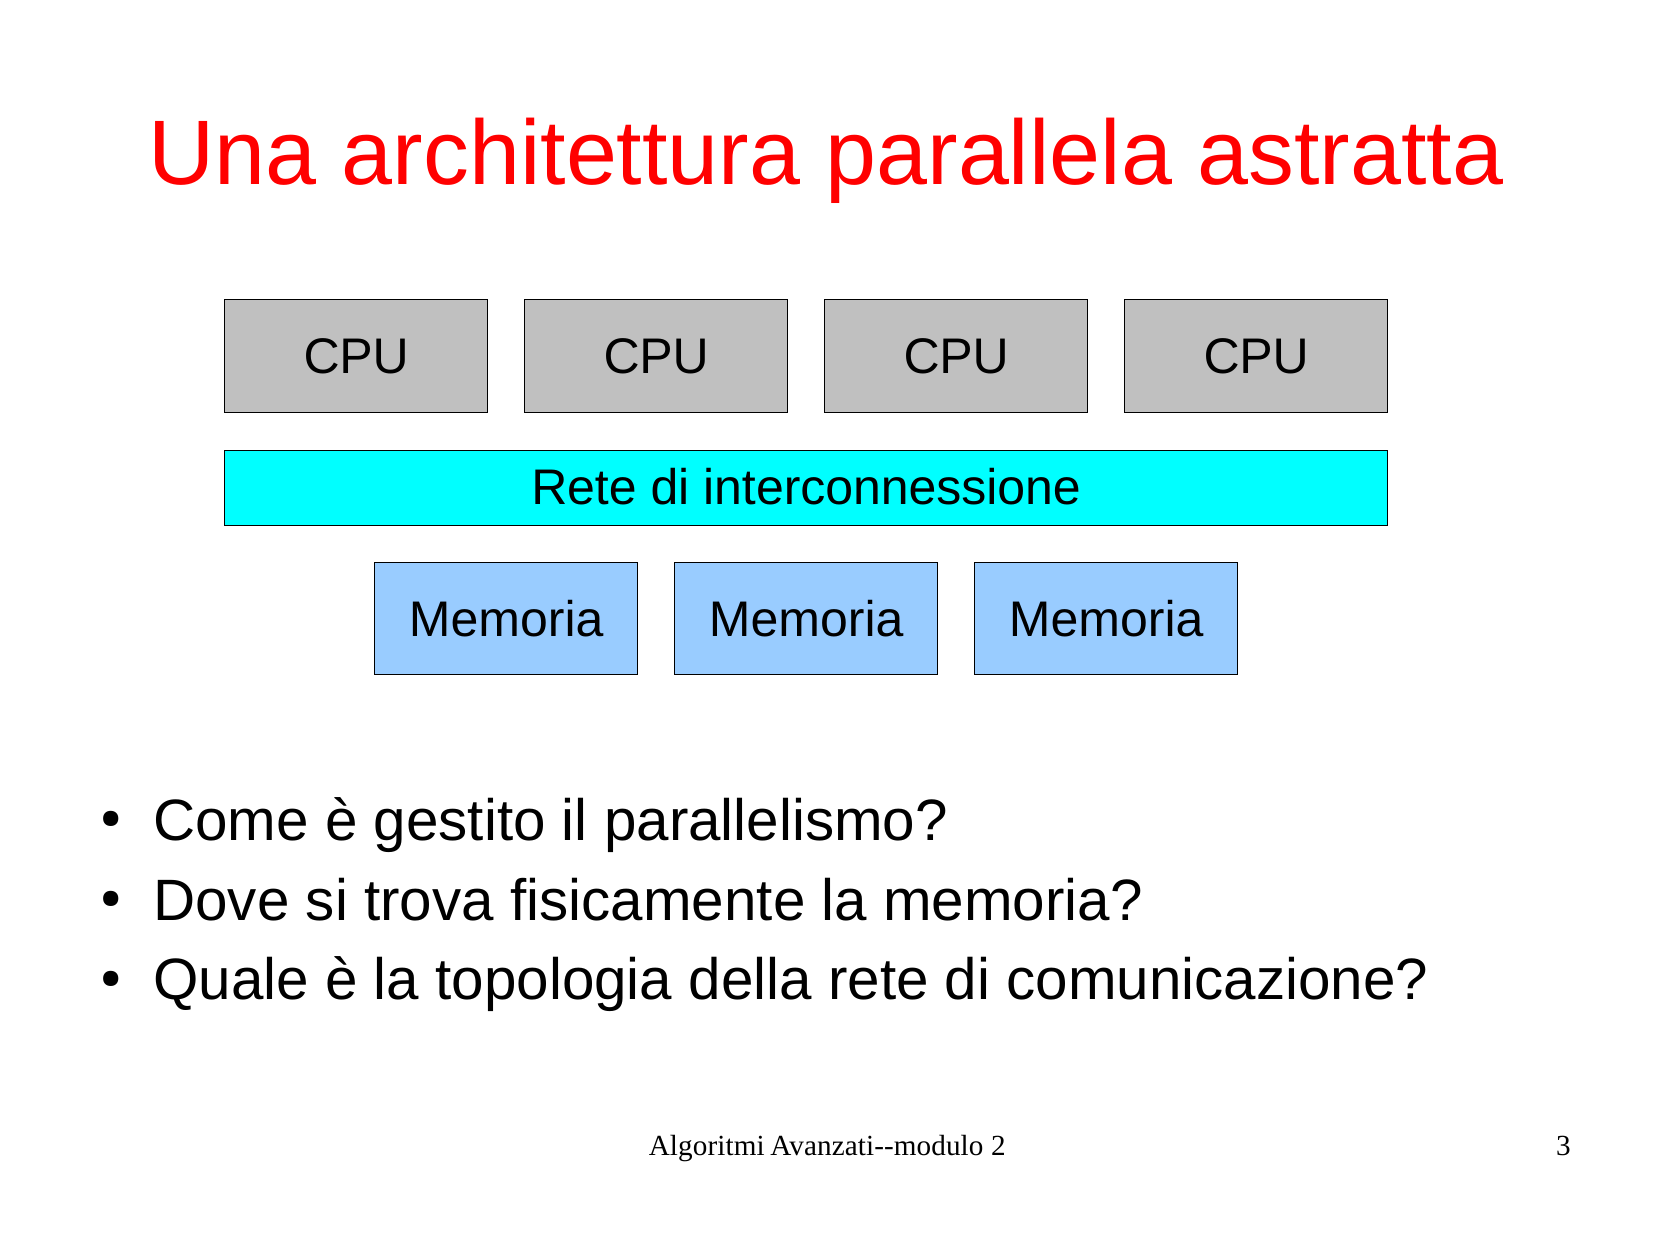

# Una architettura parallela astratta
CPU
CPU
CPU
CPU
Rete di interconnessione
Memoria
Memoria
Memoria
Come è gestito il parallelismo?
Dove si trova fisicamente la memoria?
Quale è la topologia della rete di comunicazione?
Algoritmi Avanzati--modulo 2
3